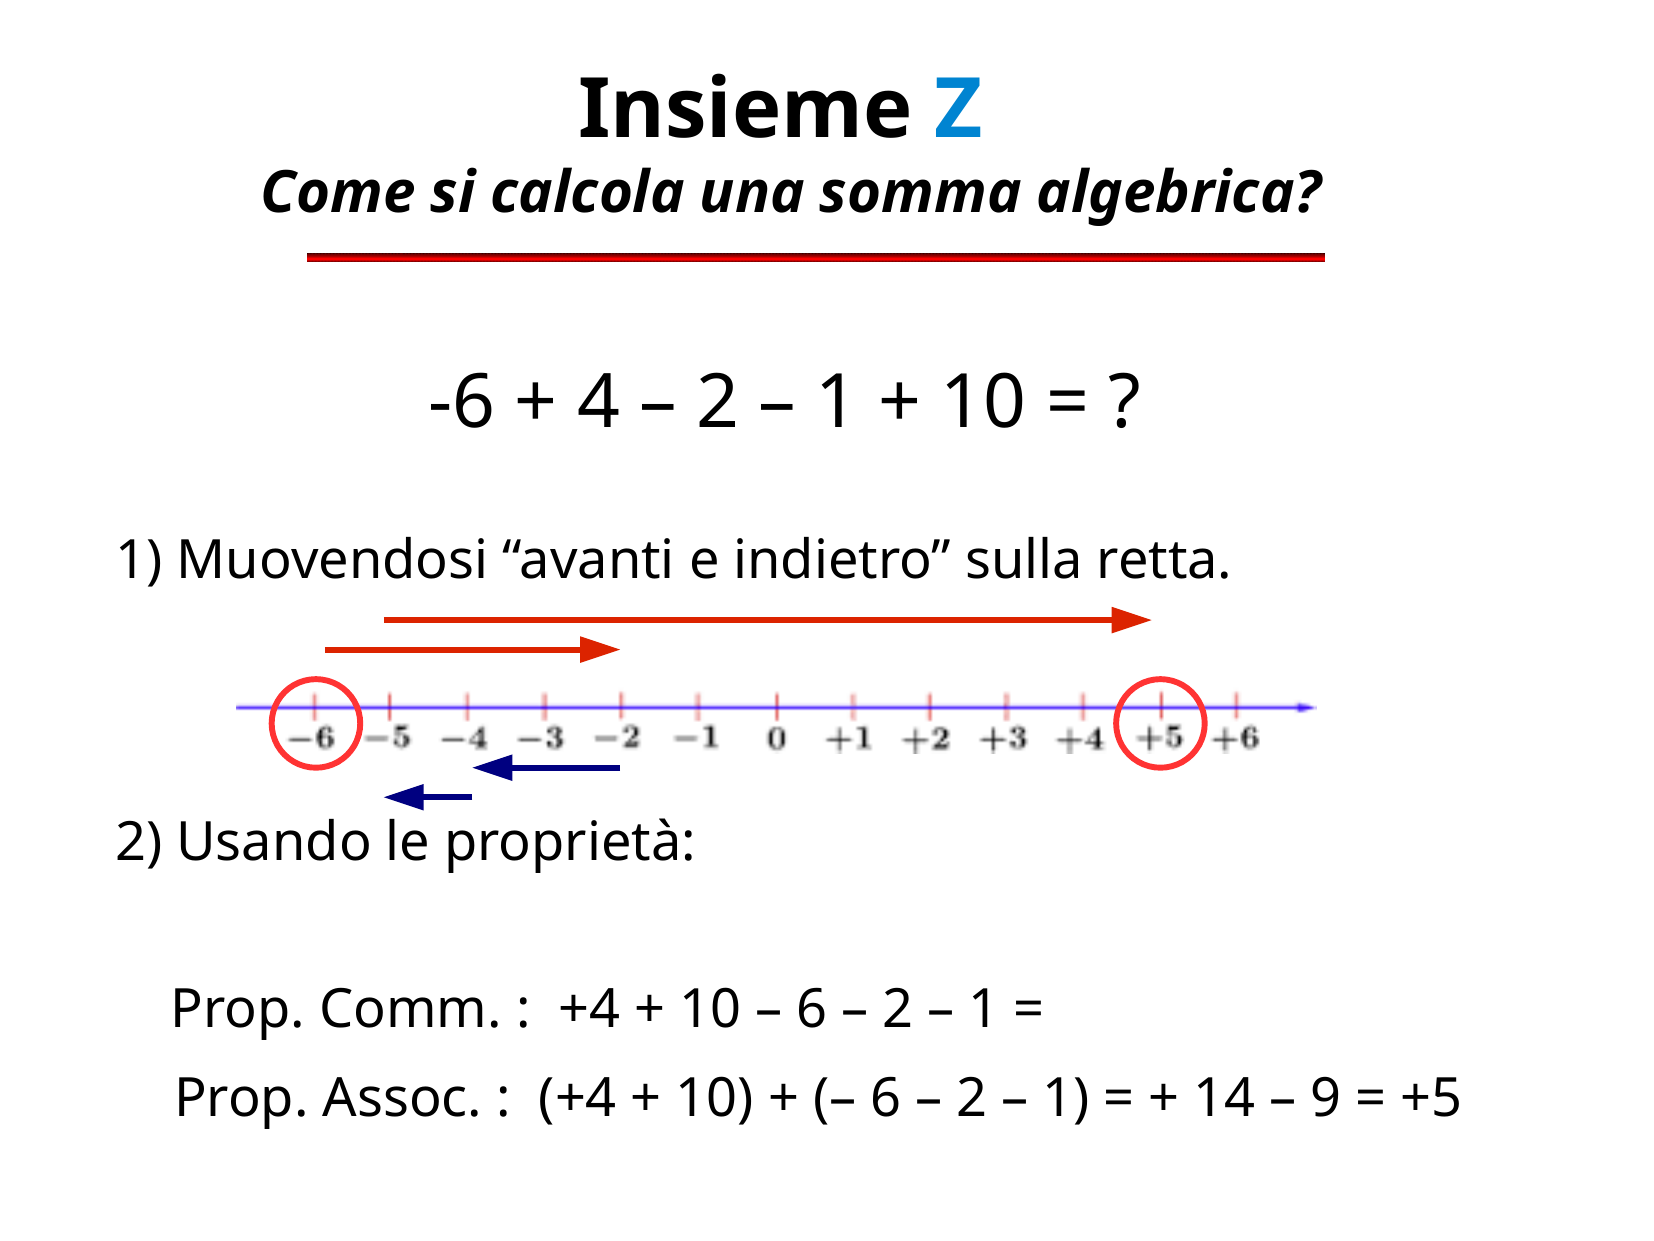

# Insieme Z Come si calcola una somma algebrica?
-6 + 4 – 2 – 1 + 10 = ?
1) Muovendosi “avanti e indietro” sulla retta.
2) Usando le proprietà:
Prop. Comm. : +4 + 10 – 6 – 2 – 1 =
Prop. Assoc. : (+4 + 10) + (– 6 – 2 – 1) = + 14 – 9 = +5